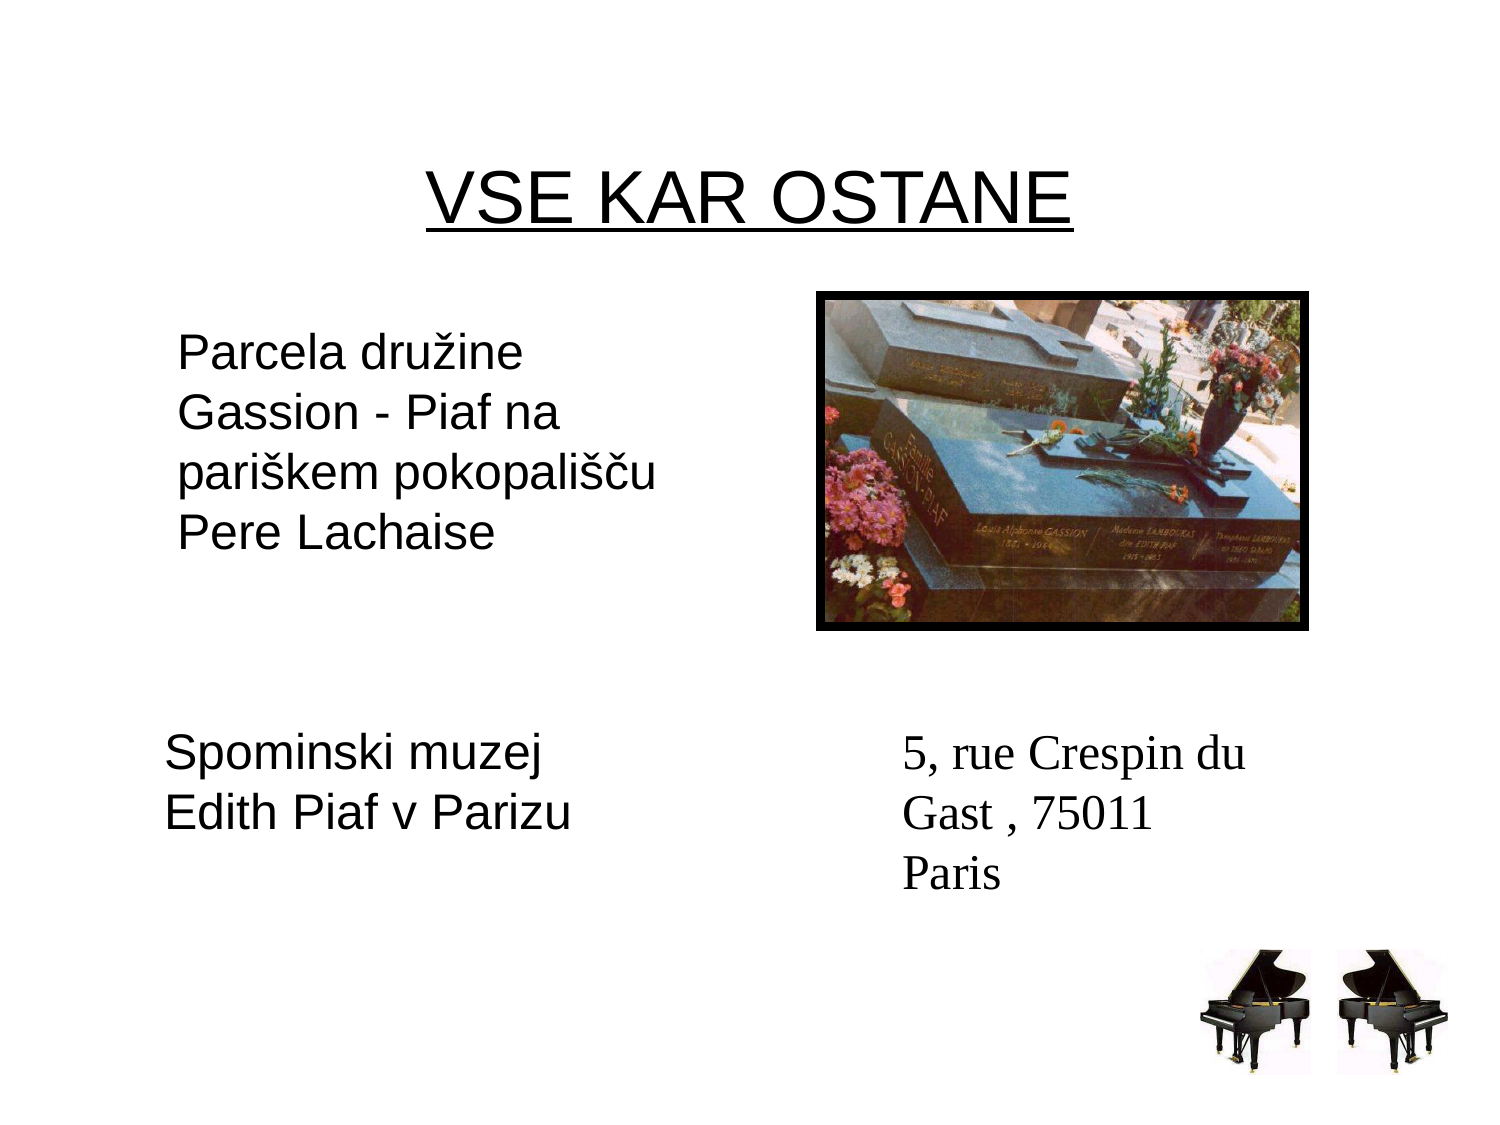

# VSE KAR OSTANE
Parcela družine Gassion - Piaf na pariškem pokopališču Pere Lachaise
Spominski muzej Edith Piaf v Parizu
5, rue Crespin du Gast , 75011 Paris